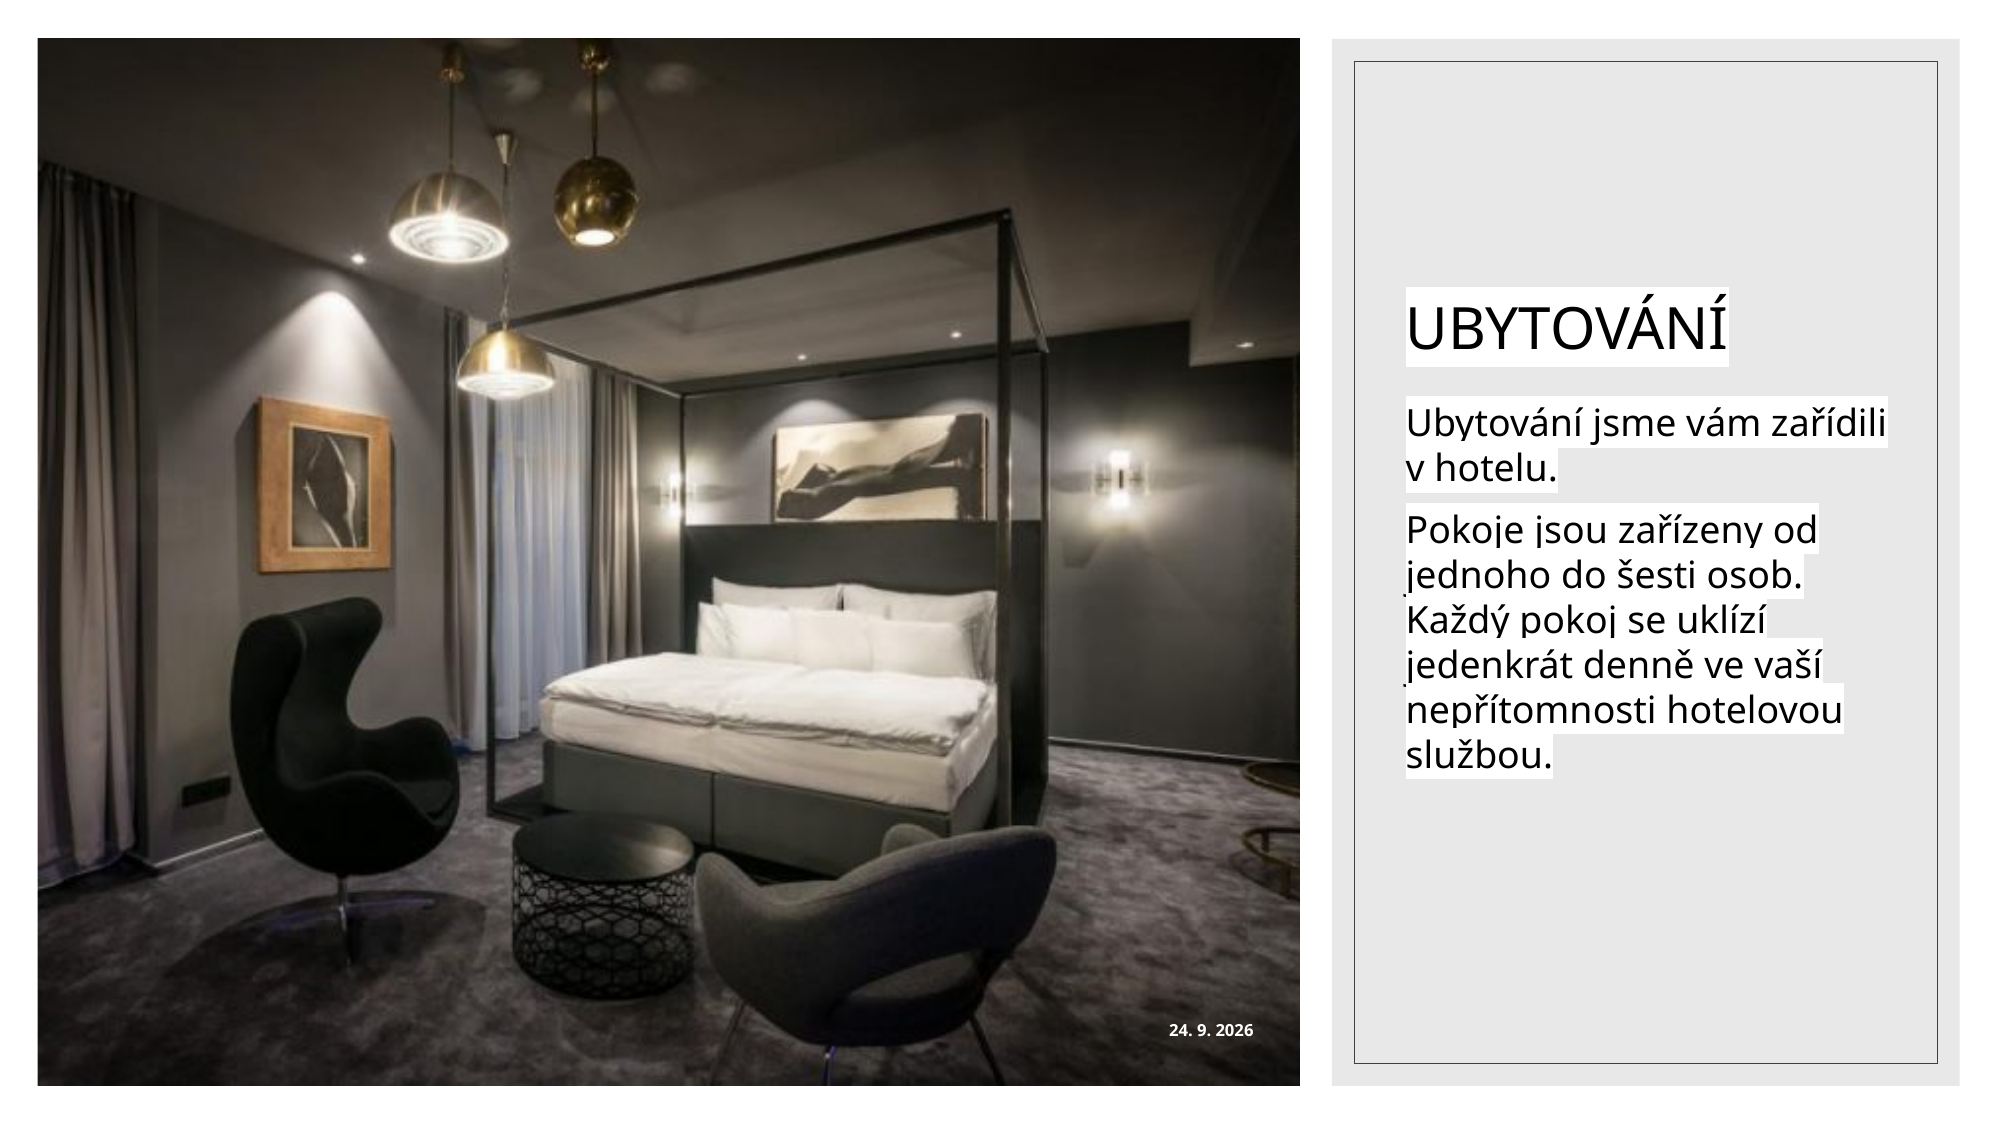

# UBYTOVÁNÍ
Ubytování jsme vám zařídili v hotelu.
Pokoje jsou zařízeny od jednoho do šesti osob. Každý pokoj se uklízí jedenkrát denně ve vaší nepřítomnosti hotelovou službou.